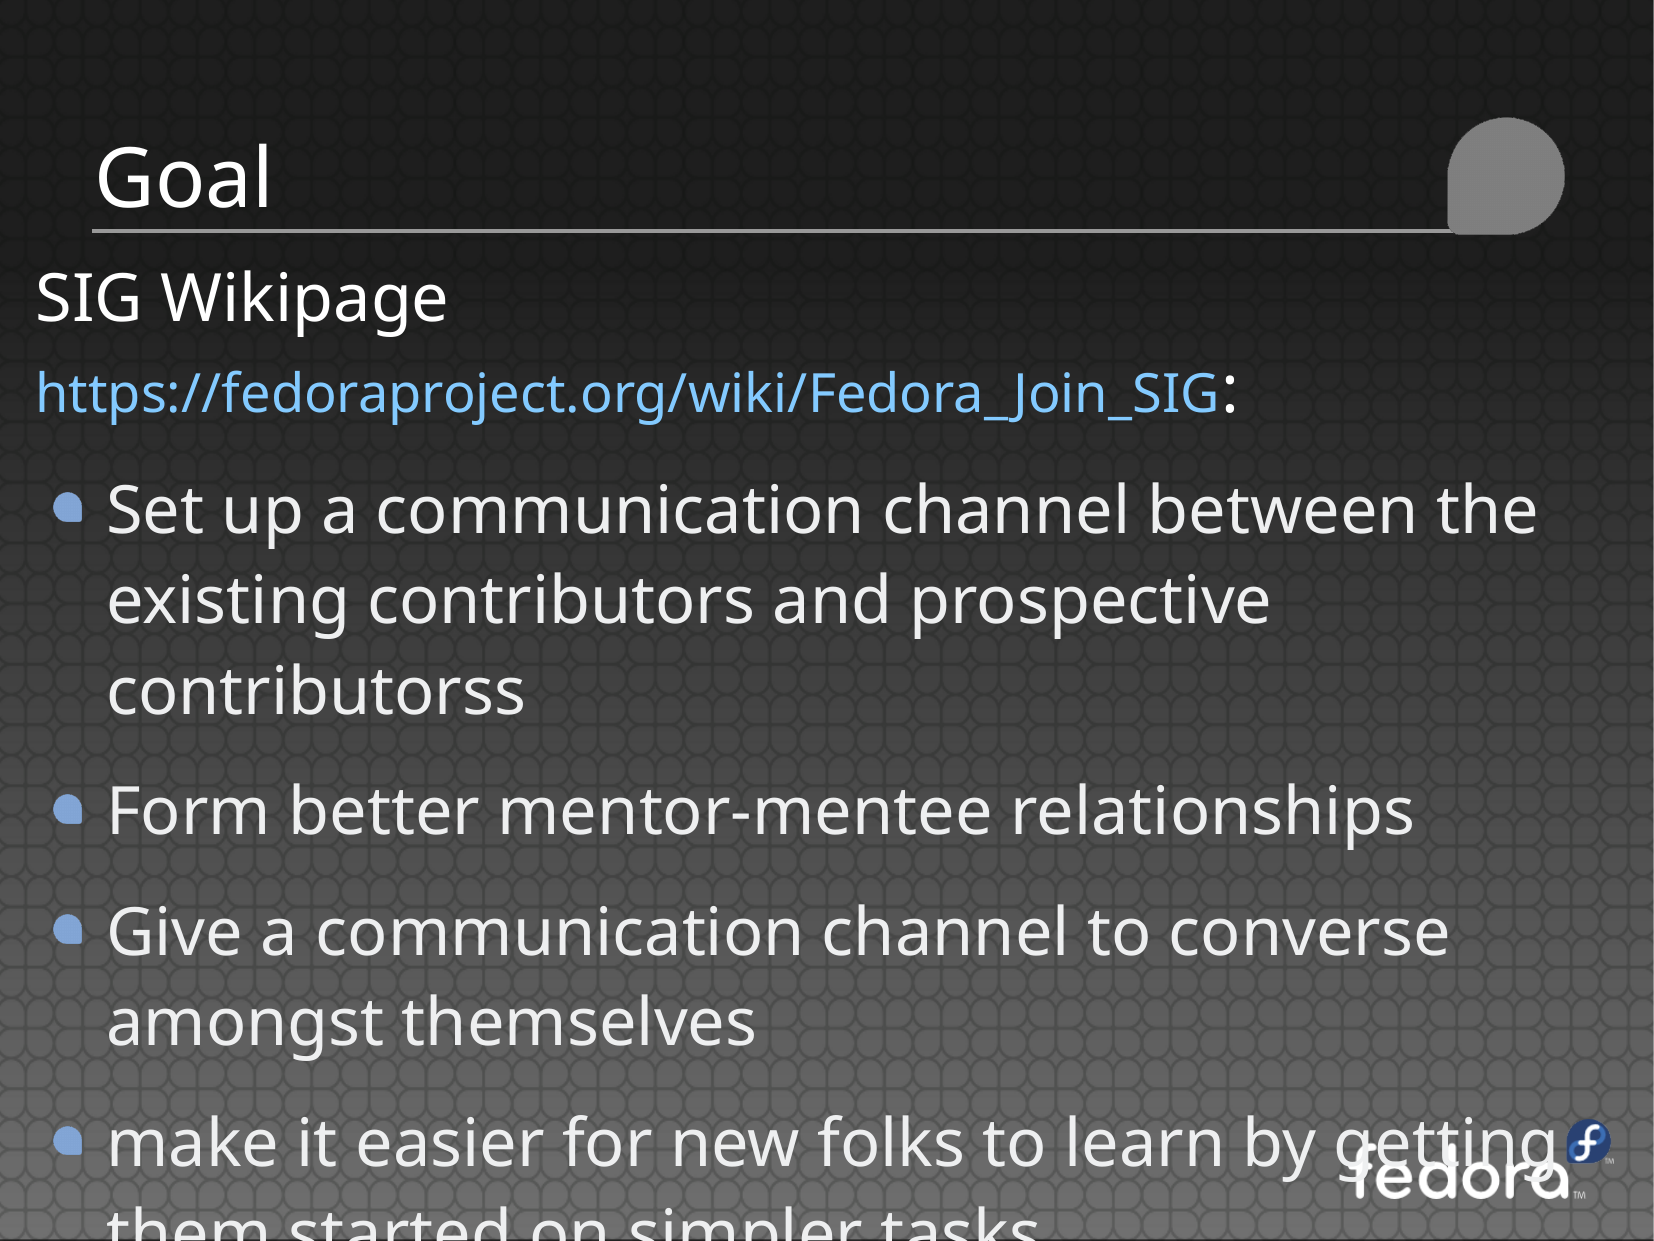

Goal
# SIG Wikipage https://fedoraproject.org/wiki/Fedora_Join_SIG:
Set up a communication channel between the existing contributors and prospective contributorss
Form better mentor-mentee relationships
Give a communication channel to converse amongst themselves
make it easier for new folks to learn by getting them started on simpler tasks